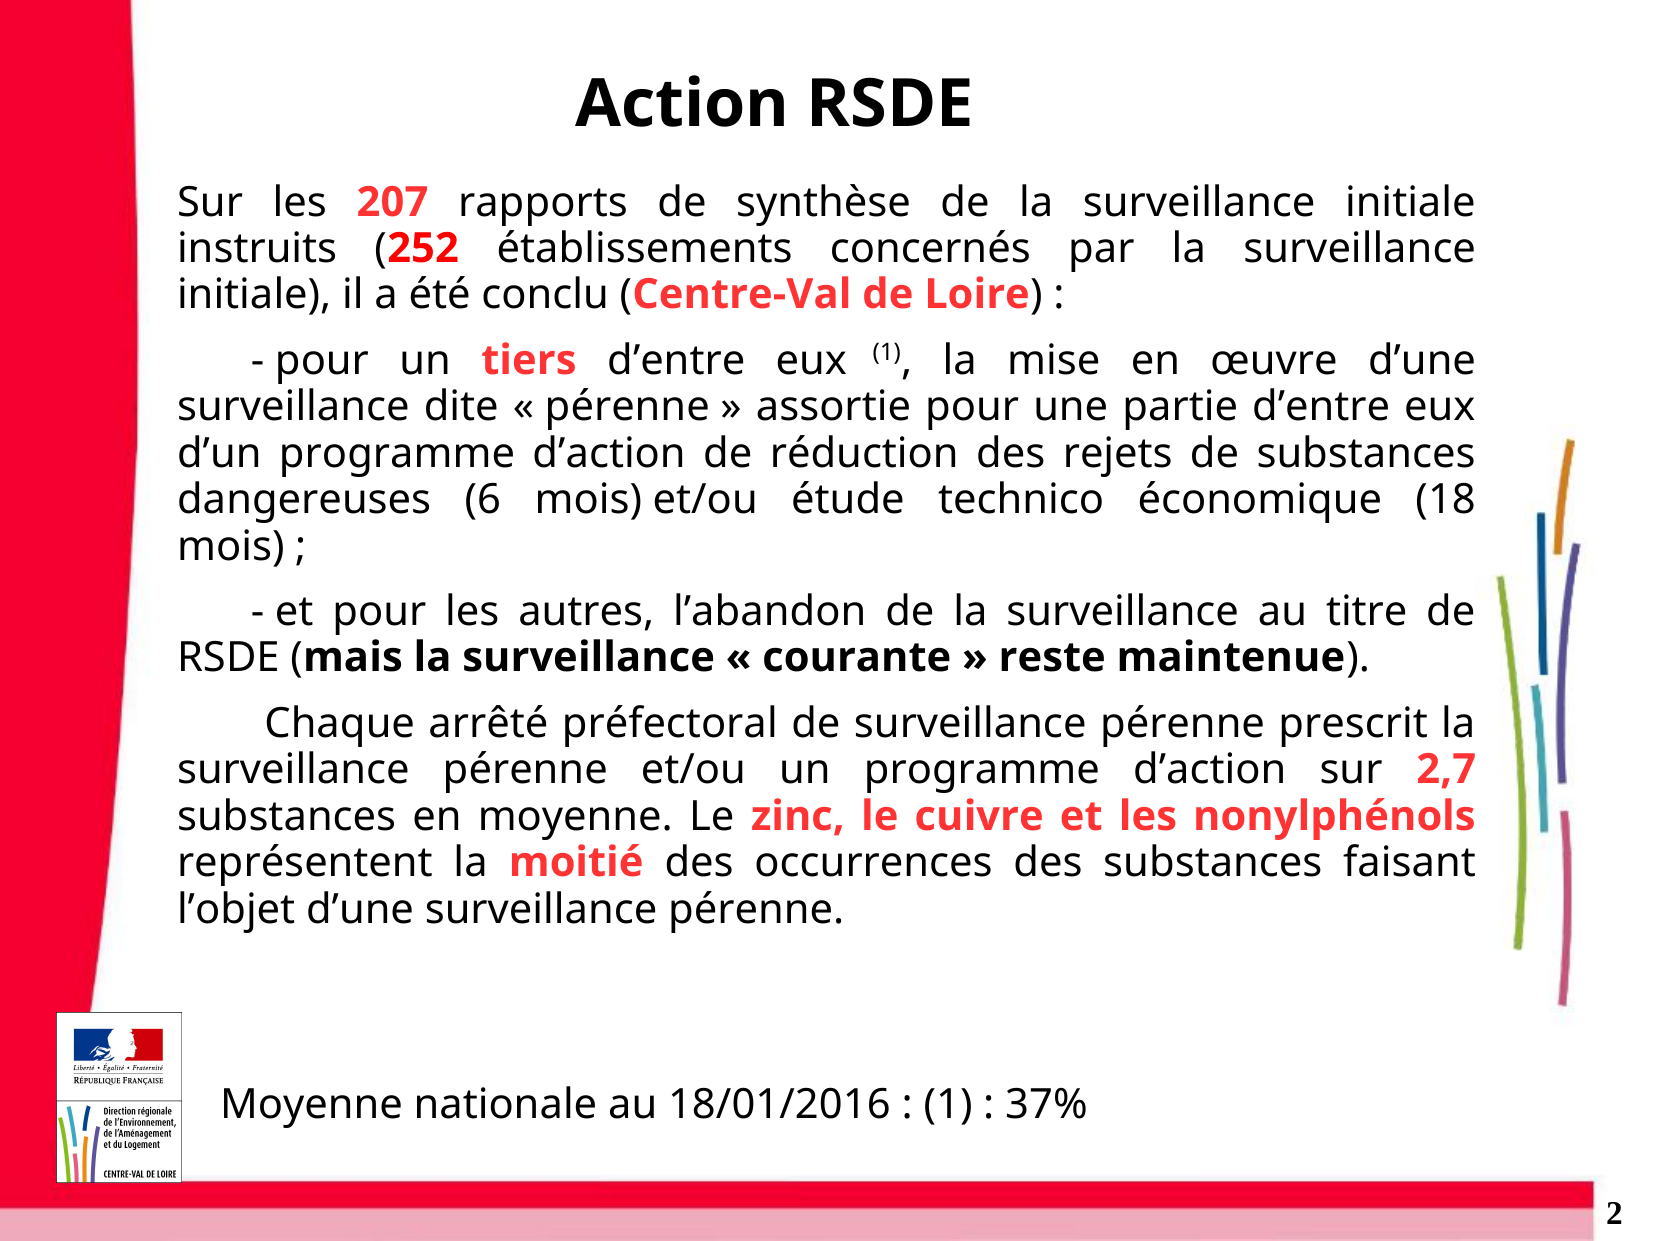

Action RSDE
Sur les 207 rapports de synthèse de la surveillance initiale instruits (252 établissements concernés par la surveillance initiale), il a été conclu (Centre-Val de Loire) :
	- pour un tiers d’entre eux (1), la mise en œuvre d’une surveillance dite « pérenne » assortie pour une partie d’entre eux d’un programme d’action de réduction des rejets de substances dangereuses (6 mois) et/ou étude technico économique (18 mois) ;
	- et pour les autres, l’abandon de la surveillance au titre de RSDE (mais la surveillance « courante » reste maintenue).
	 Chaque arrêté préfectoral de surveillance pérenne prescrit la surveillance pérenne et/ou un programme d’action sur 2,7 substances en moyenne. Le zinc, le cuivre et les nonylphénols représentent la moitié des occurrences des substances faisant l’objet d’une surveillance pérenne.
 Moyenne nationale au 18/01/2016 : (1) : 37%
11
2